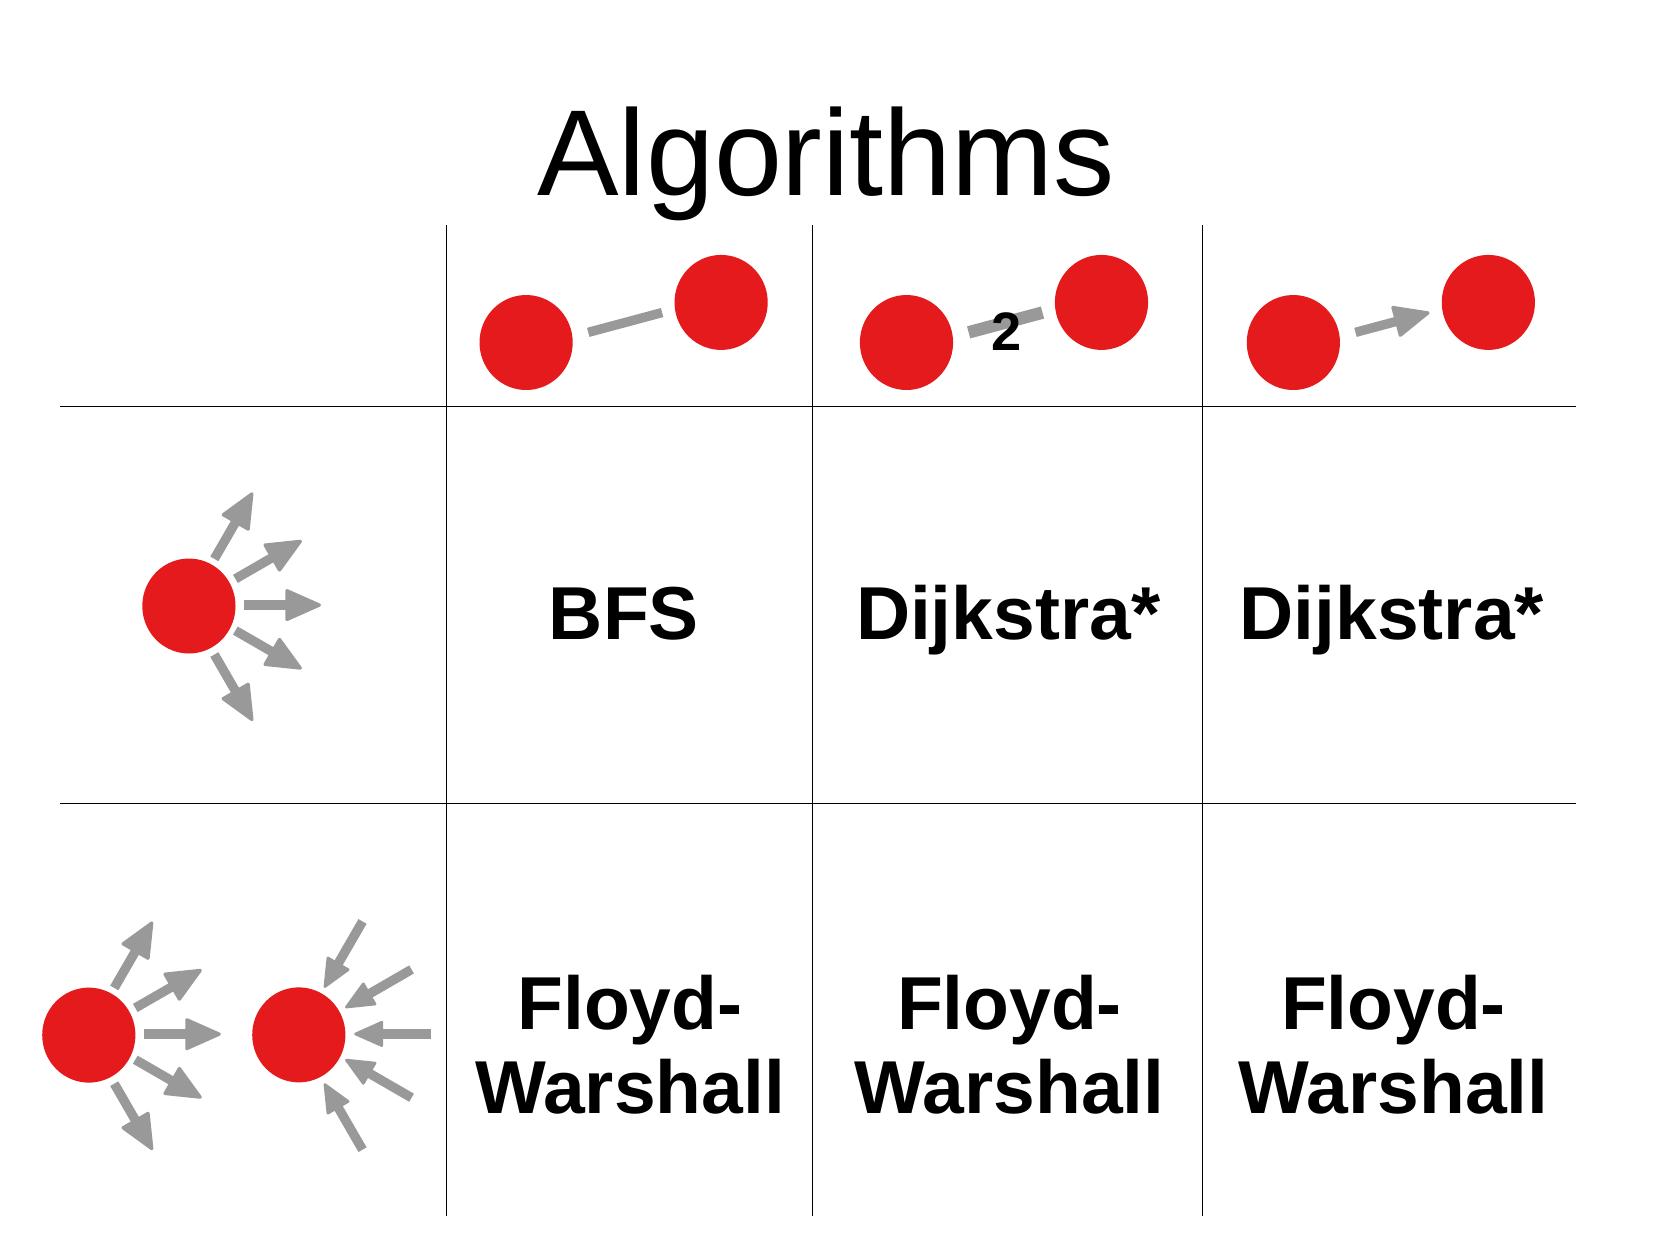

# Algorithms
2
BFS
Dijkstra*
Dijkstra*
Floyd-
Warshall
Floyd-
Warshall
Floyd-
Warshall